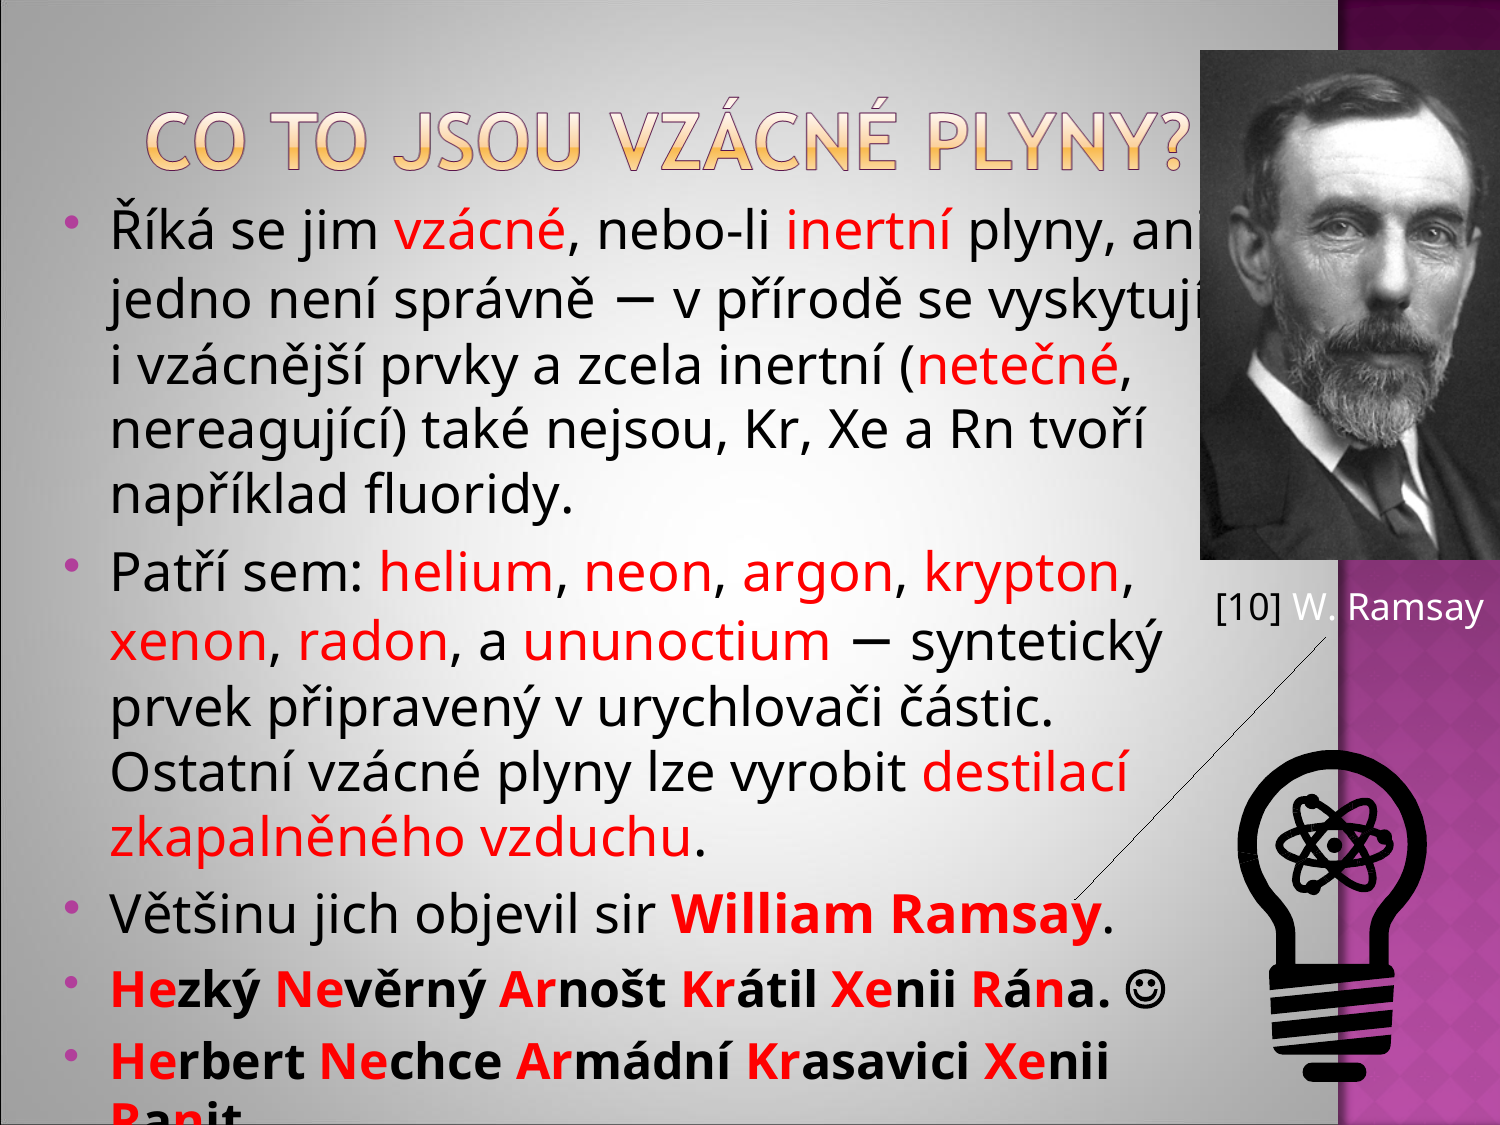

# Říká se jim vzácné, nebo-li inertní plyny, ani jedno není správně − v přírodě se vyskytují i vzácnější prvky a zcela inertní (netečné, nereagující) také nejsou, Kr, Xe a Rn tvoří například fluoridy.
Patří sem: helium, neon, argon, krypton, xenon, radon, a ununoctium − syntetický prvek připravený v urychlovači částic. Ostatní vzácné plyny lze vyrobit destilací zkapalněného vzduchu.
Většinu jich objevil sir William Ramsay.
Hezký Nevěrný Arnošt Krátil Xenii Rána. 
Herbert Nechce Armádní Krasavici Xenii Ranit.
[10] W. Ramsay